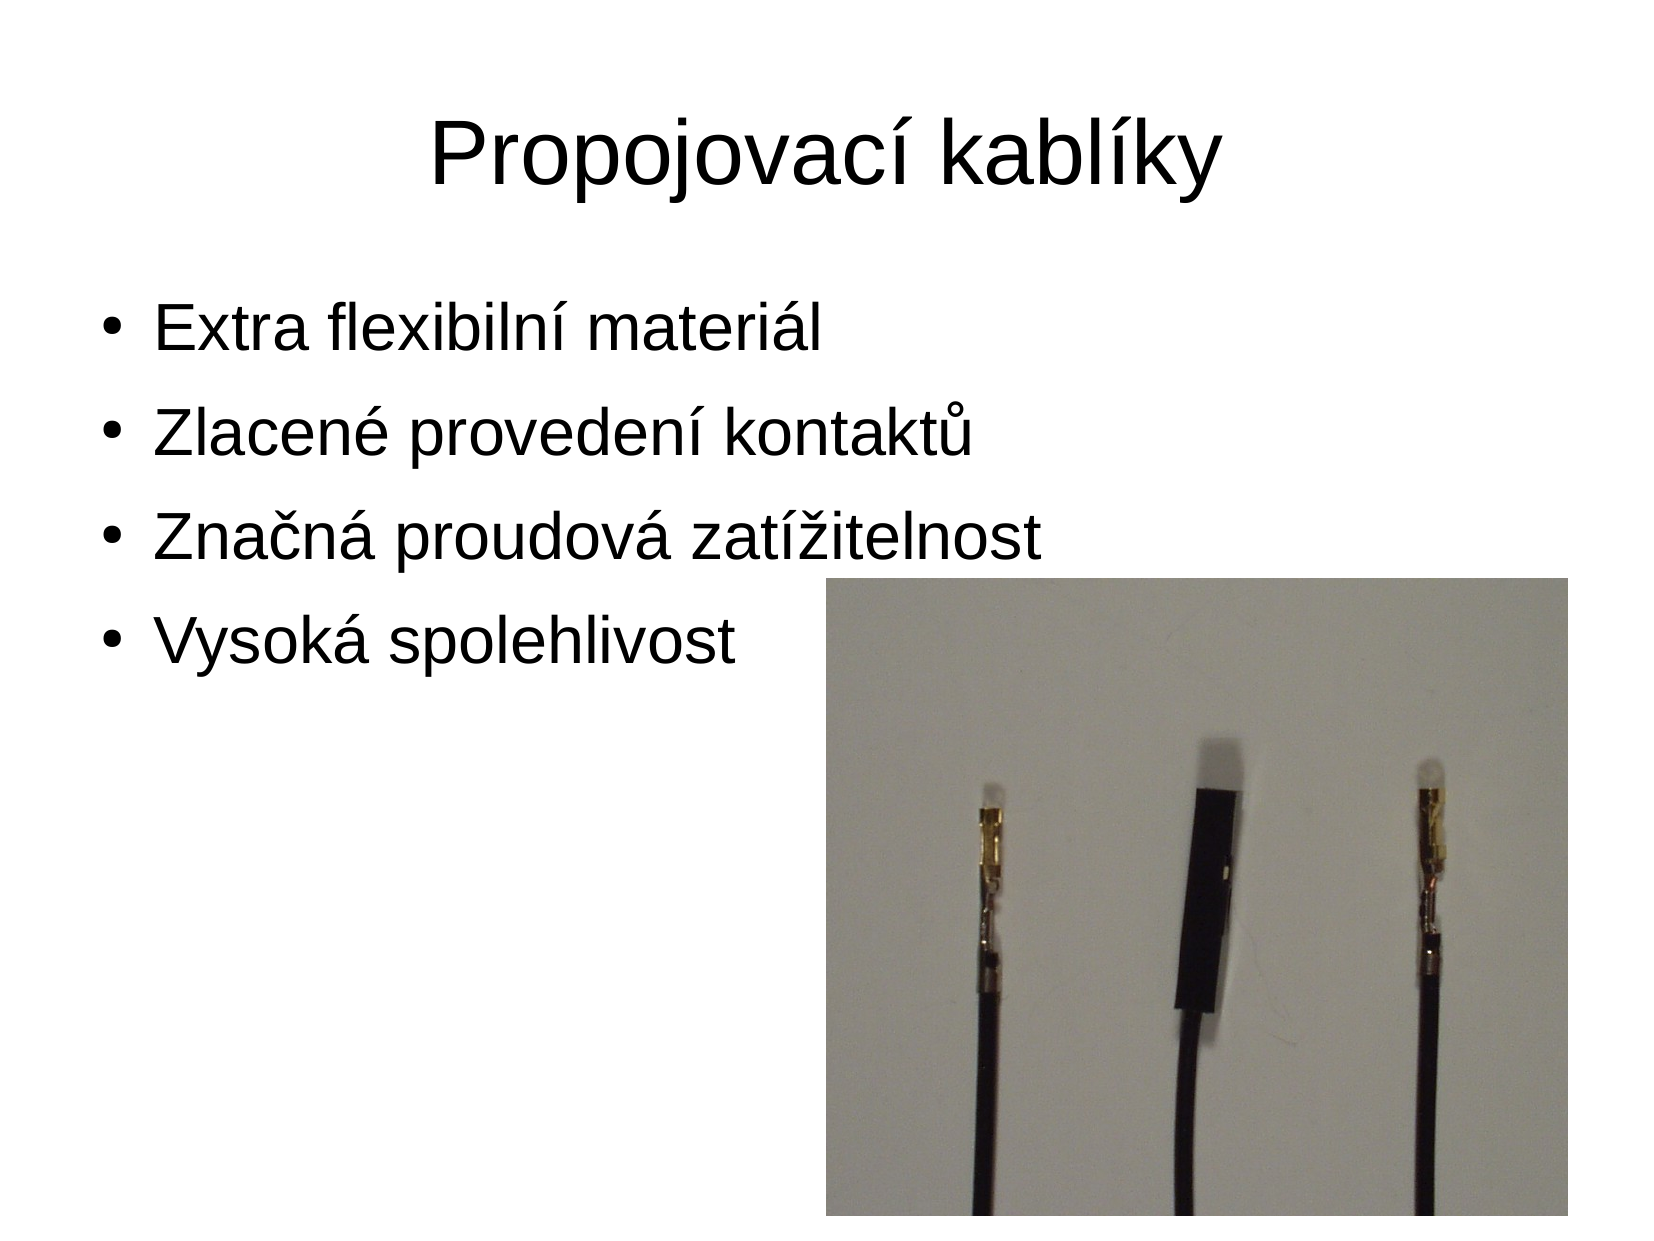

# Propojovací kablíky
Extra flexibilní materiál
Zlacené provedení kontaktů
Značná proudová zatížitelnost
Vysoká spolehlivost